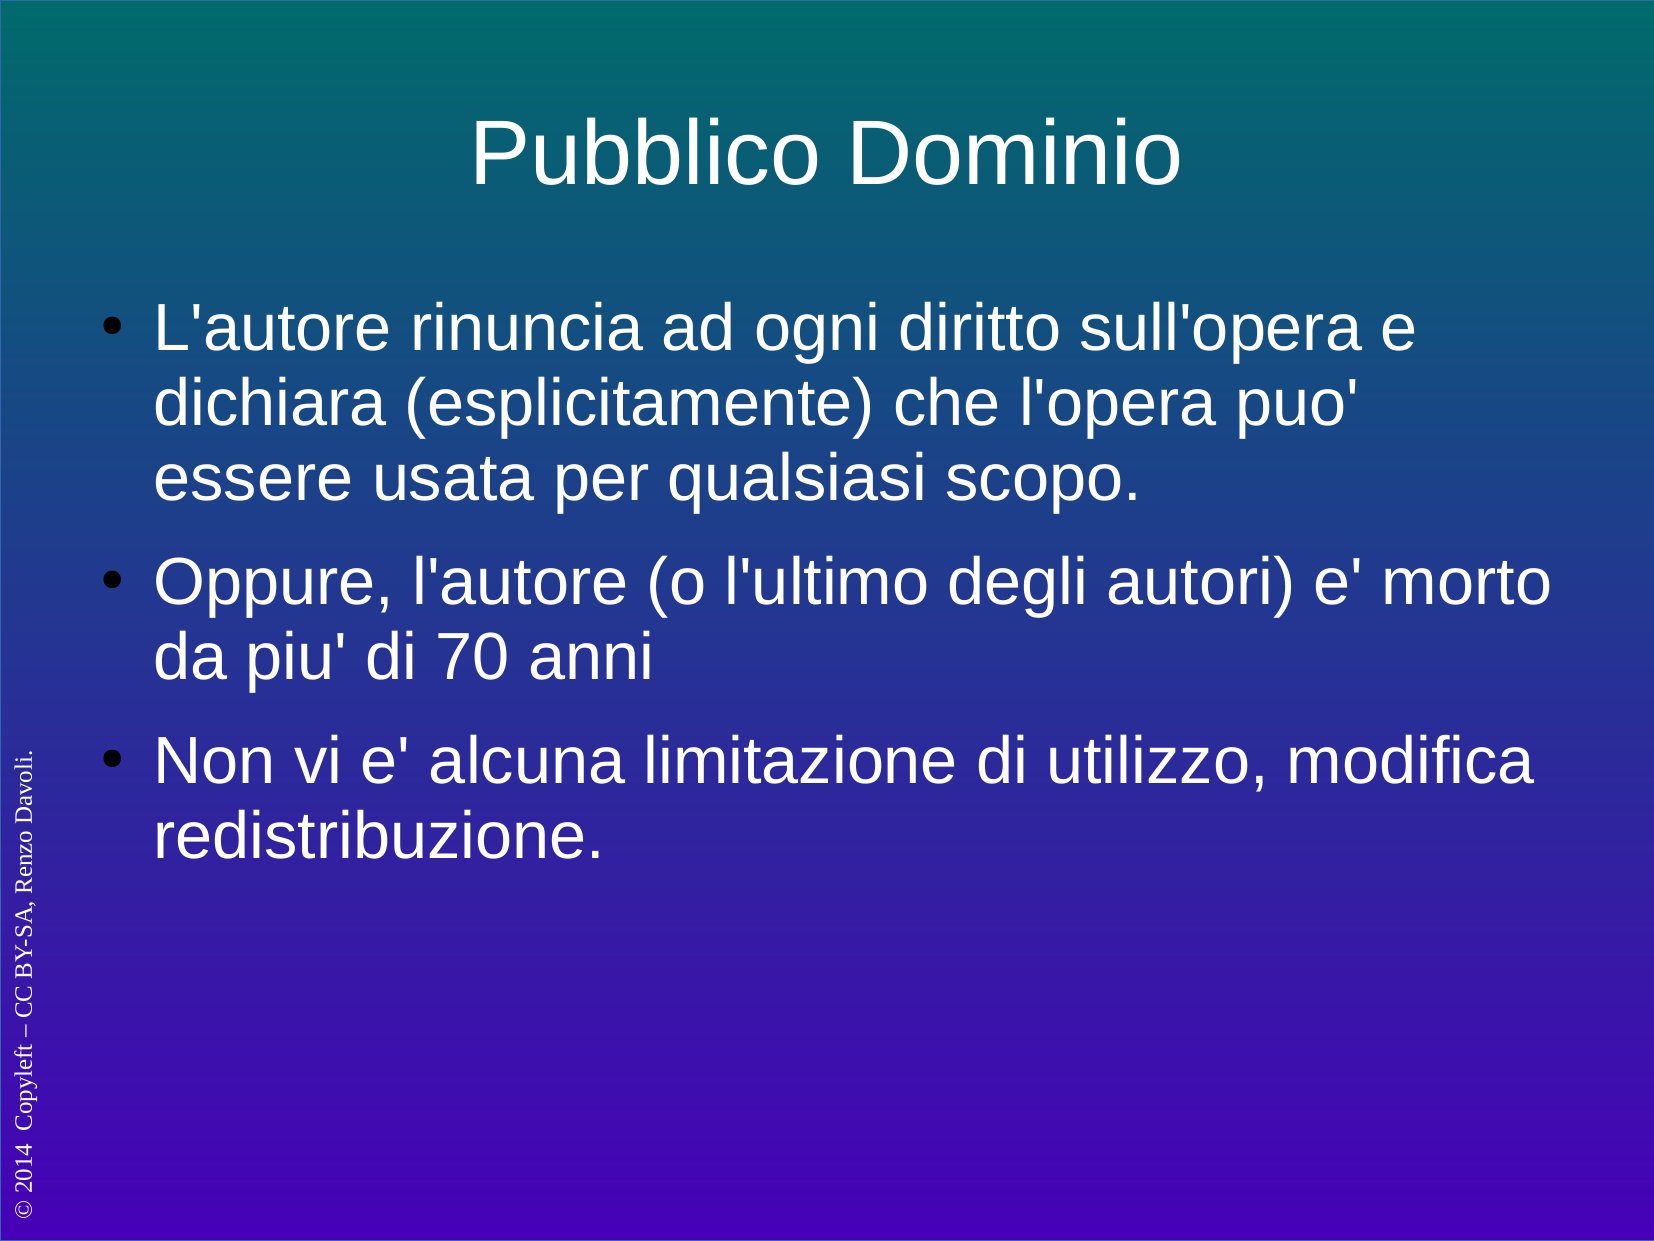

# Pubblico Dominio
L'autore rinuncia ad ogni diritto sull'opera e dichiara (esplicitamente) che l'opera puo' essere usata per qualsiasi scopo.
Oppure, l'autore (o l'ultimo degli autori) e' morto da piu' di 70 anni
Non vi e' alcuna limitazione di utilizzo, modifica redistribuzione.